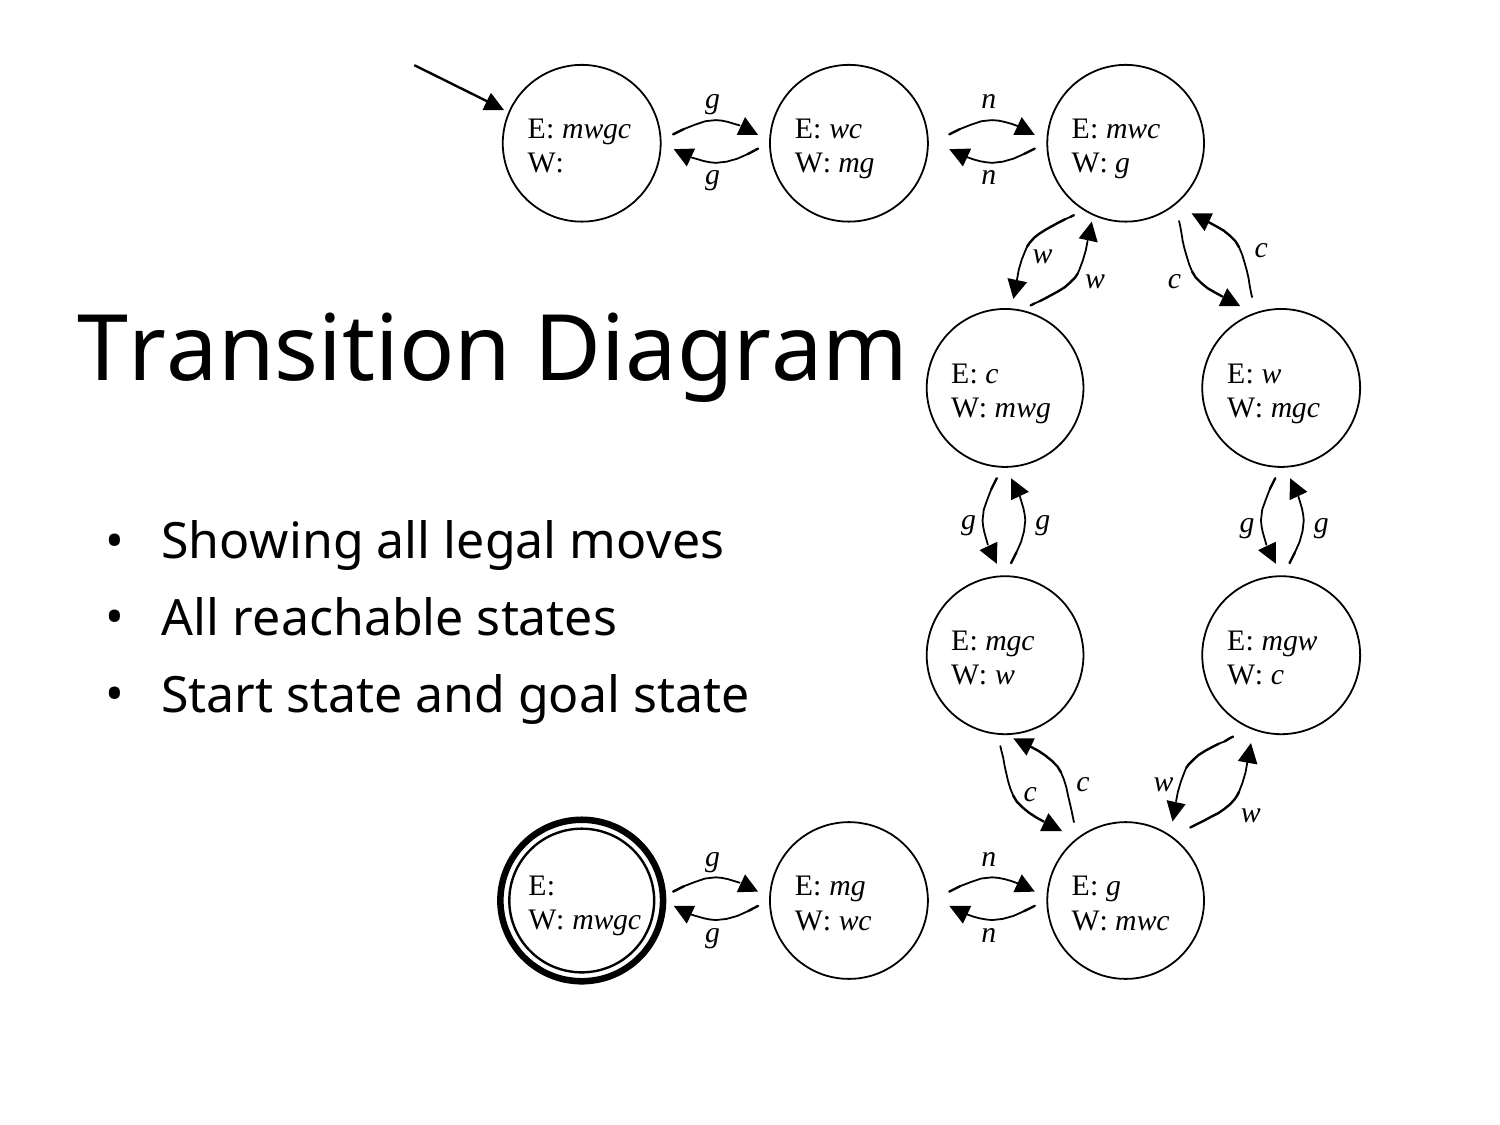

# Transition Diagram
Showing all legal moves
All reachable states
Start state and goal state